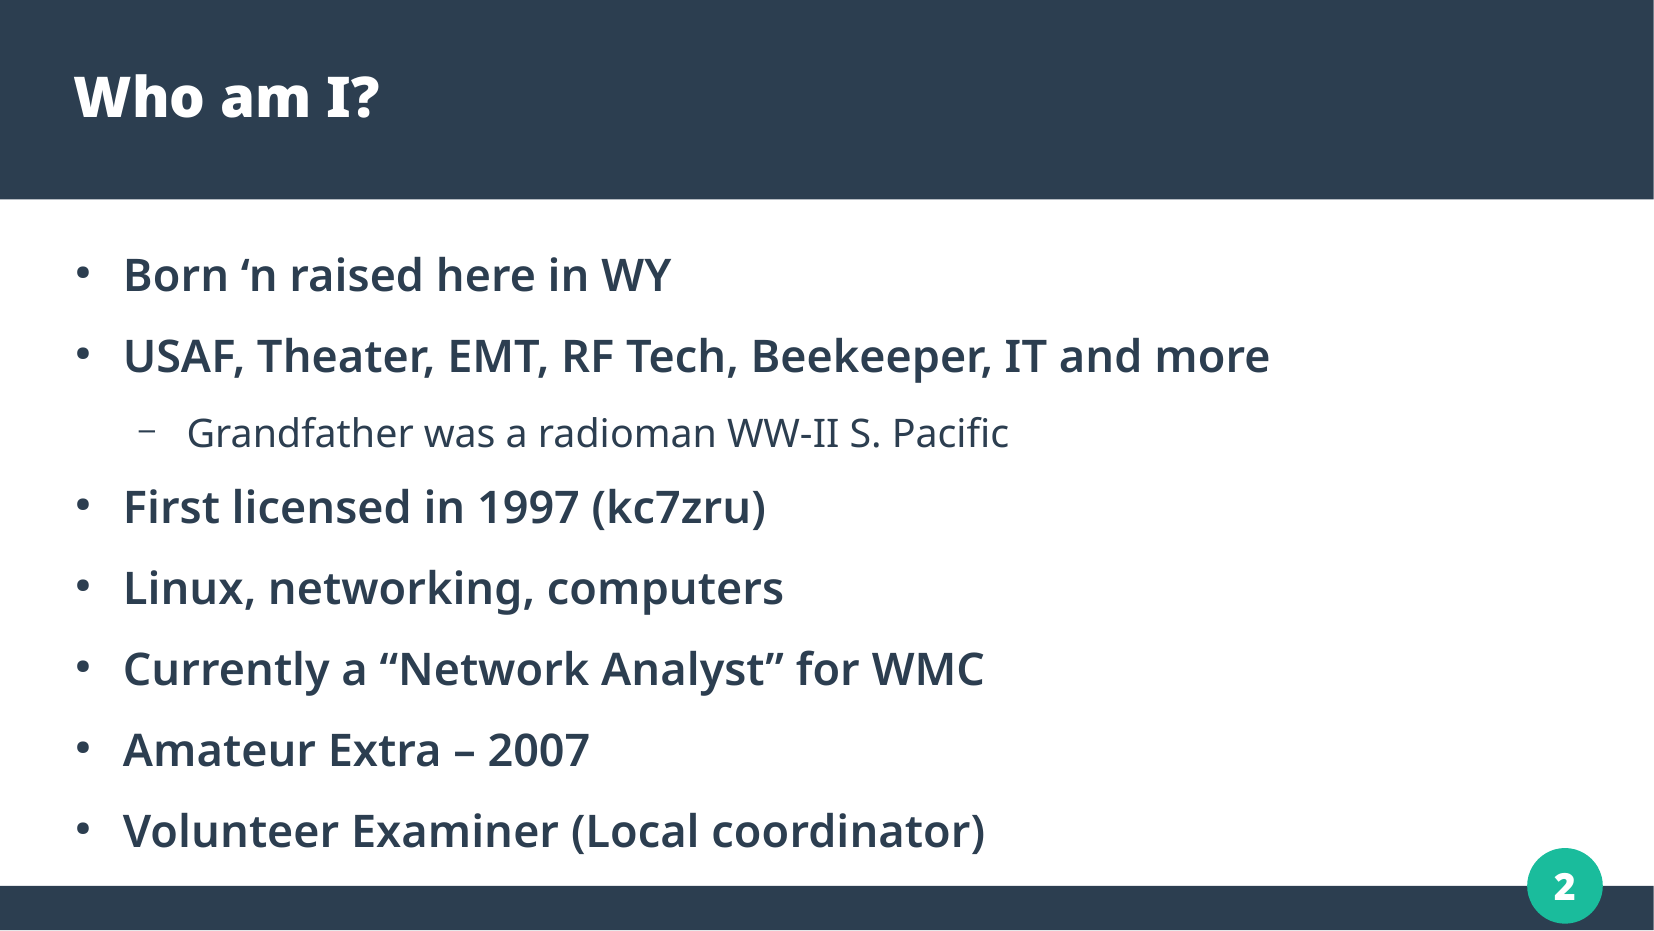

# Who am I?
Born ‘n raised here in WY
USAF, Theater, EMT, RF Tech, Beekeeper, IT and more
Grandfather was a radioman WW-II S. Pacific
First licensed in 1997 (kc7zru)
Linux, networking, computers
Currently a “Network Analyst” for WMC
Amateur Extra – 2007
Volunteer Examiner (Local coordinator)